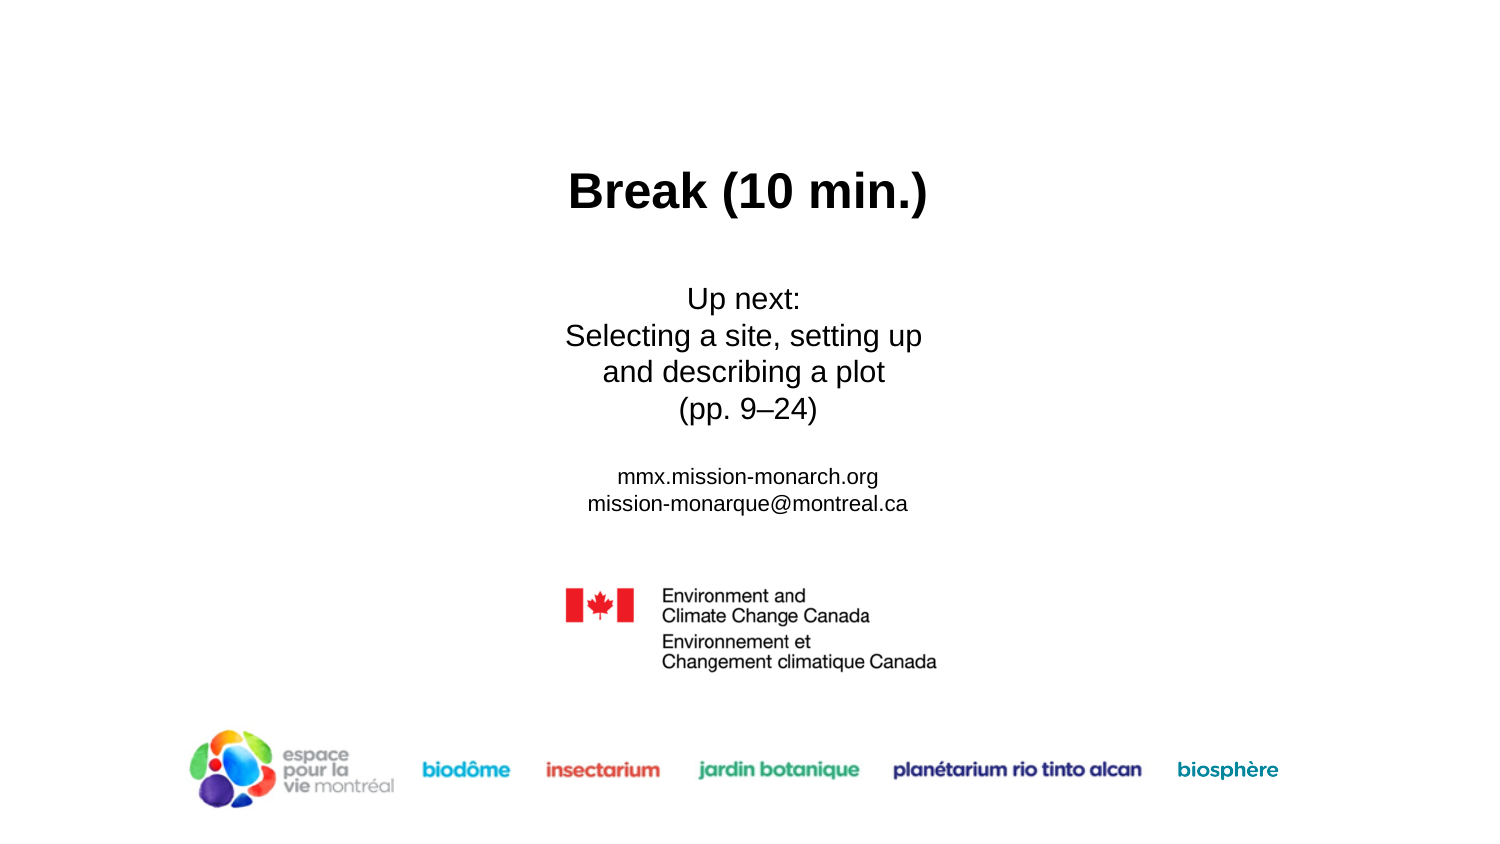

# Break (10 min.) Up next:  Selecting a site, setting up and describing a plot (pp. 9–24) mmx.mission-monarch.org mission-monarque@montreal.ca